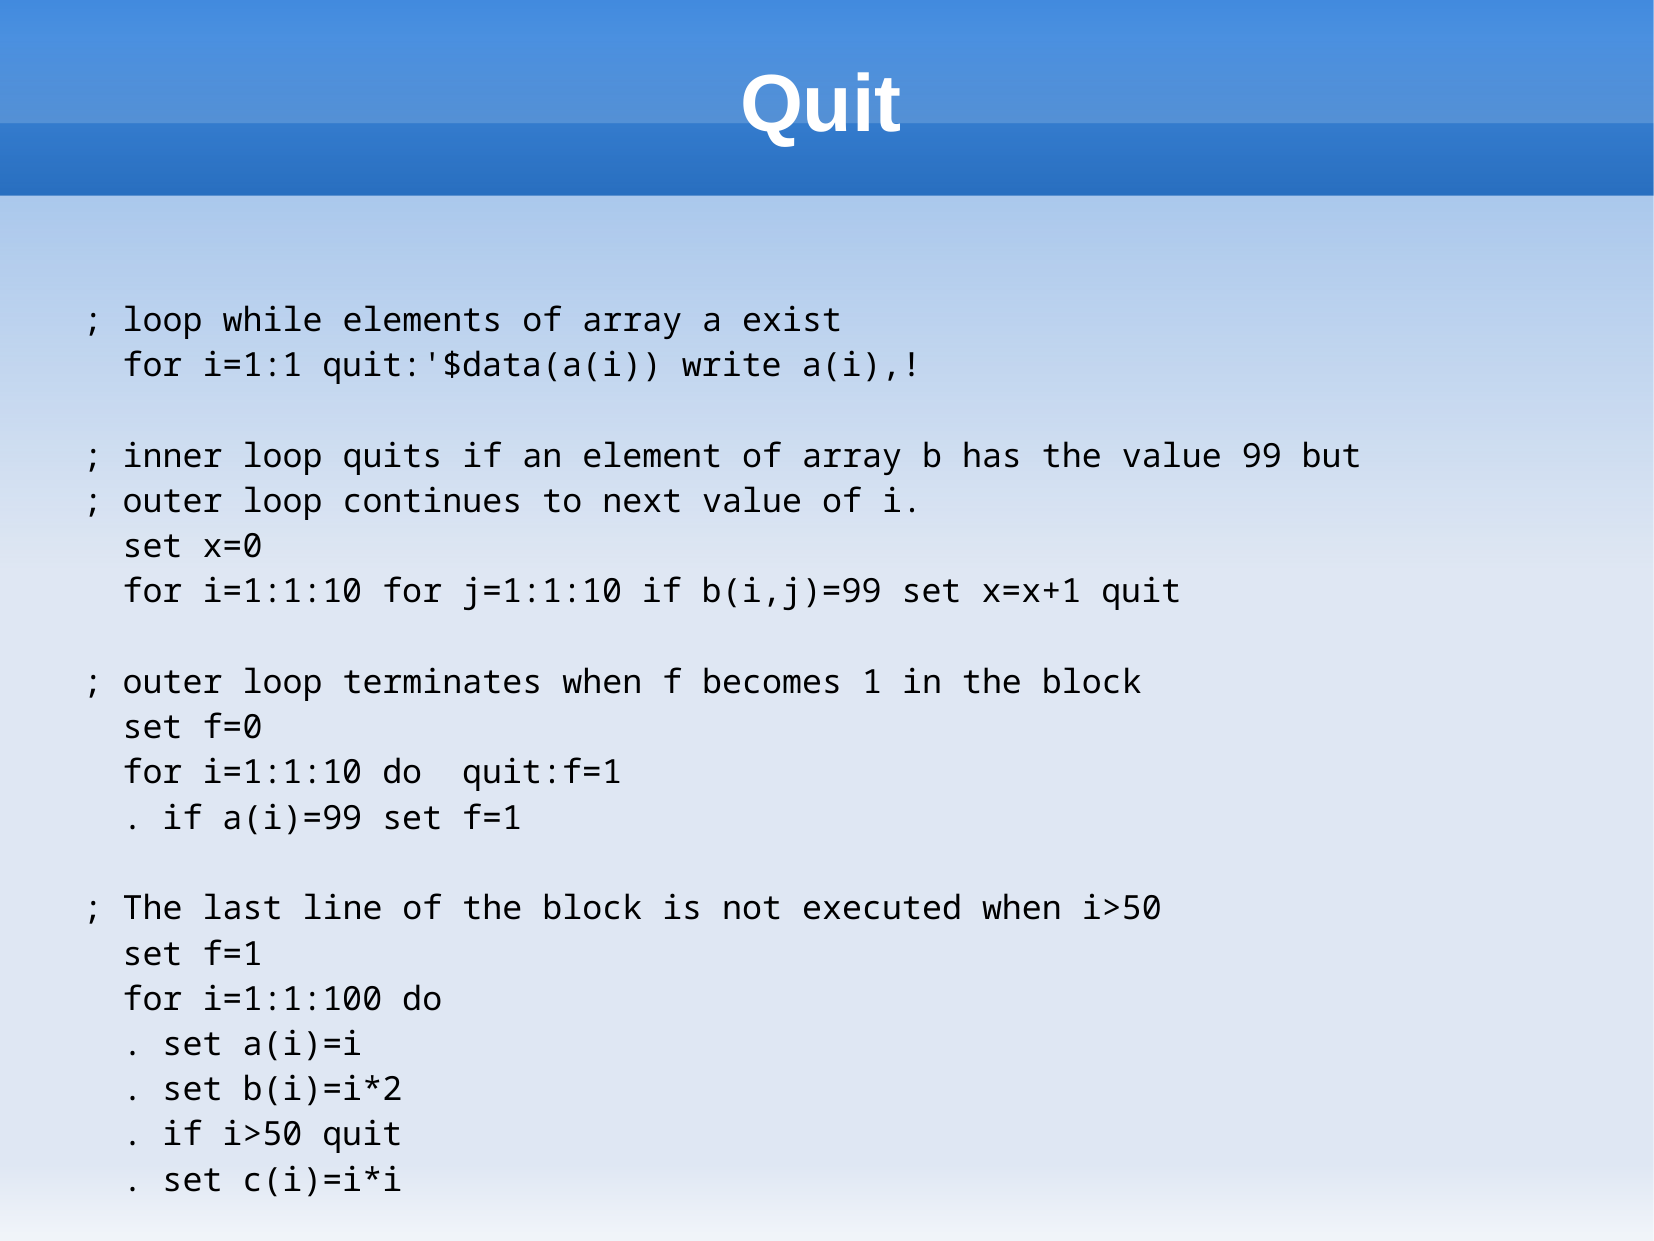

# Quit
; loop while elements of array a exist
 for i=1:1 quit:'$data(a(i)) write a(i),!
; inner loop quits if an element of array b has the value 99 but
; outer loop continues to next value of i.
 set x=0
 for i=1:1:10 for j=1:1:10 if b(i,j)=99 set x=x+1 quit
; outer loop terminates when f becomes 1 in the block
 set f=0
 for i=1:1:10 do quit:f=1
 . if a(i)=99 set f=1
; The last line of the block is not executed when i>50
 set f=1
 for i=1:1:100 do
 . set a(i)=i
 . set b(i)=i*2
 . if i>50 quit
 . set c(i)=i*i